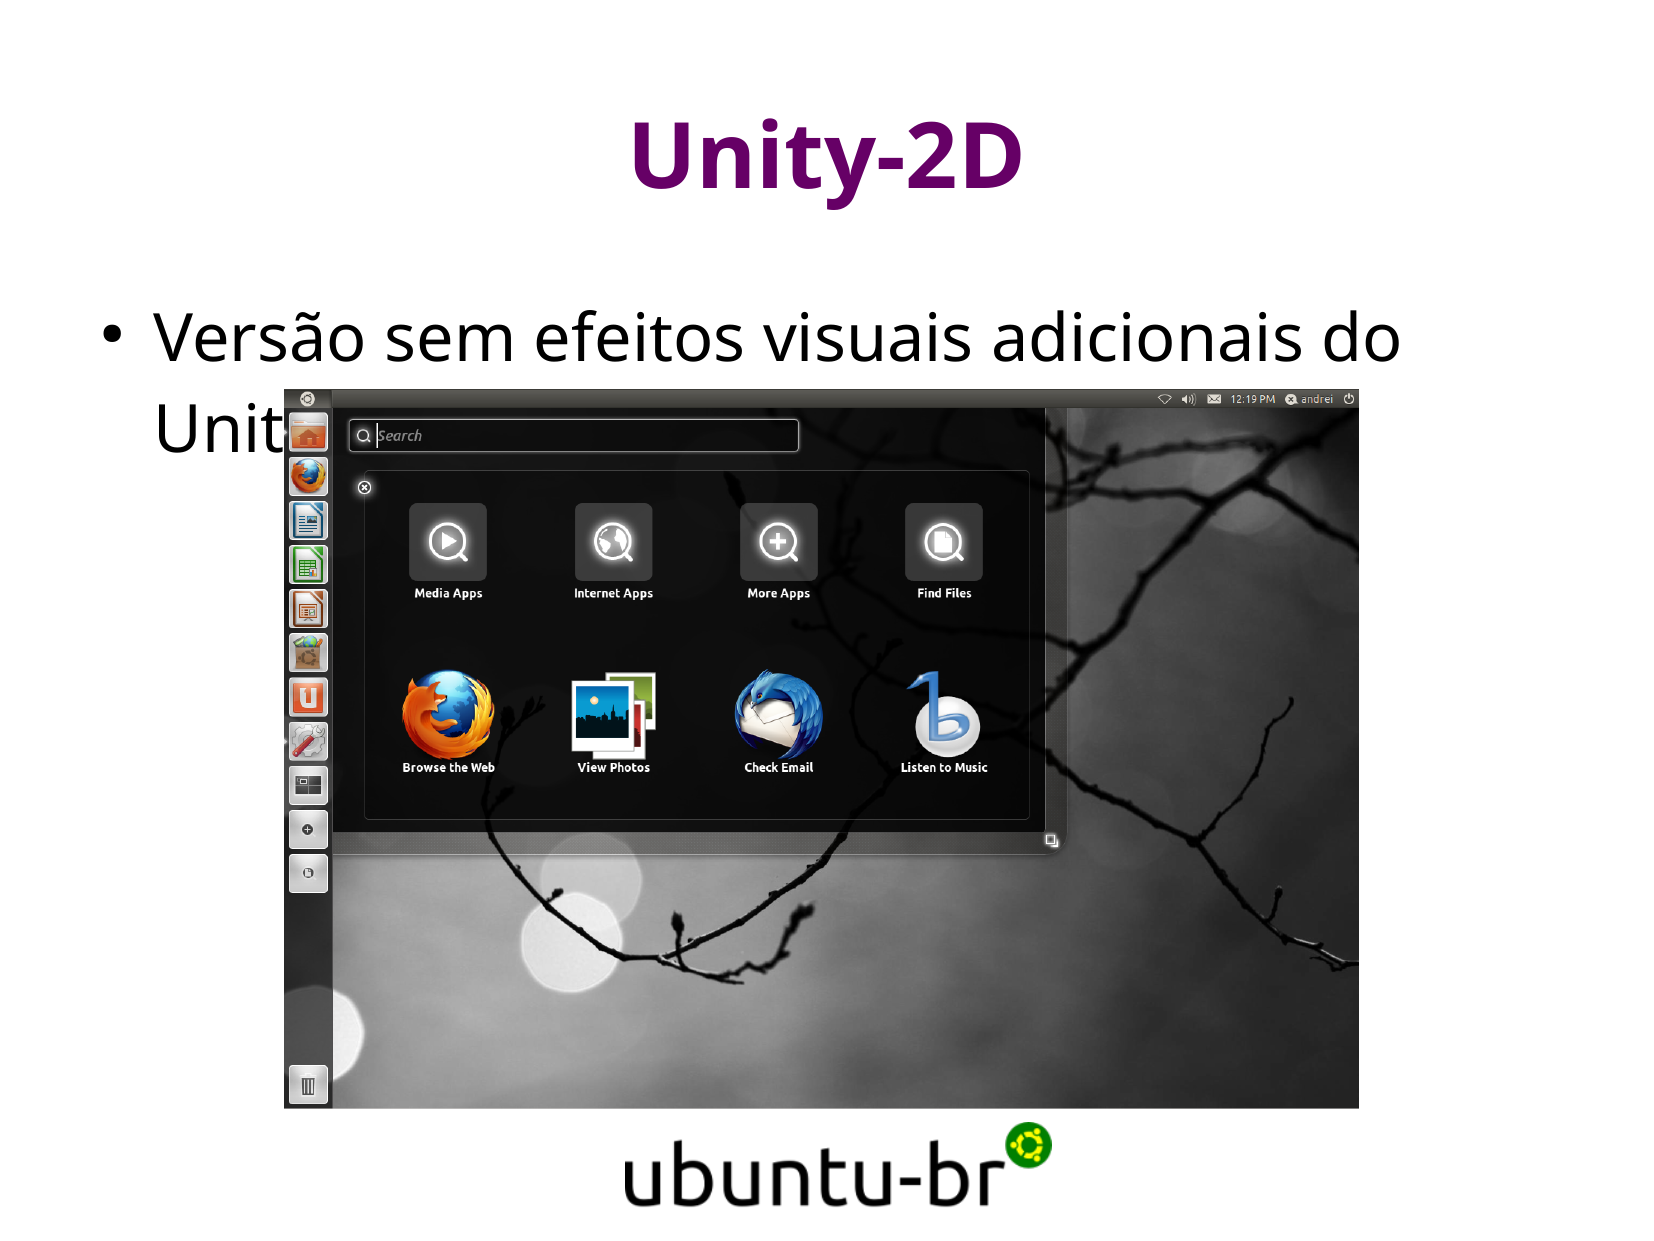

# Unity-2D
Versão sem efeitos visuais adicionais do Unity